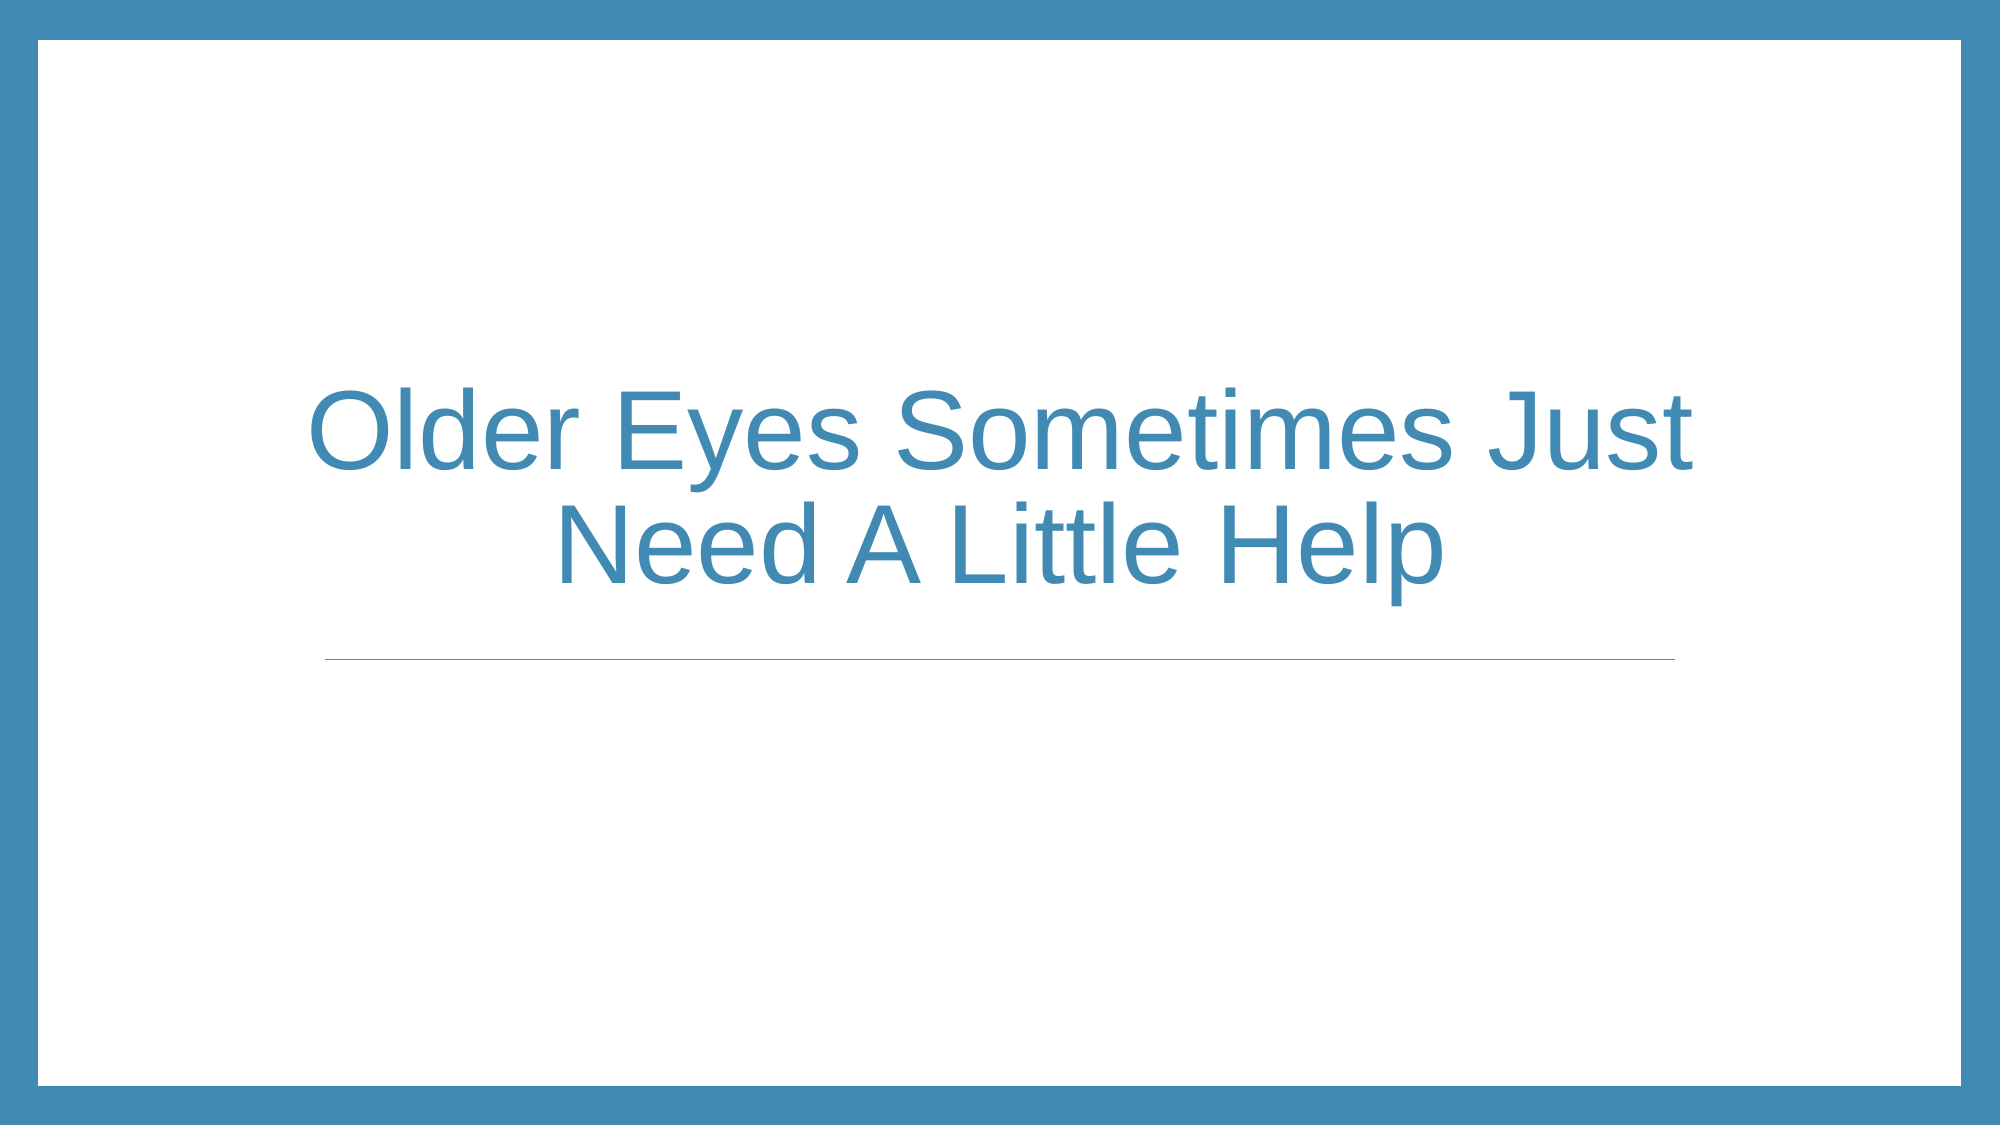

#
Older Eyes Sometimes Just Need A Little Help